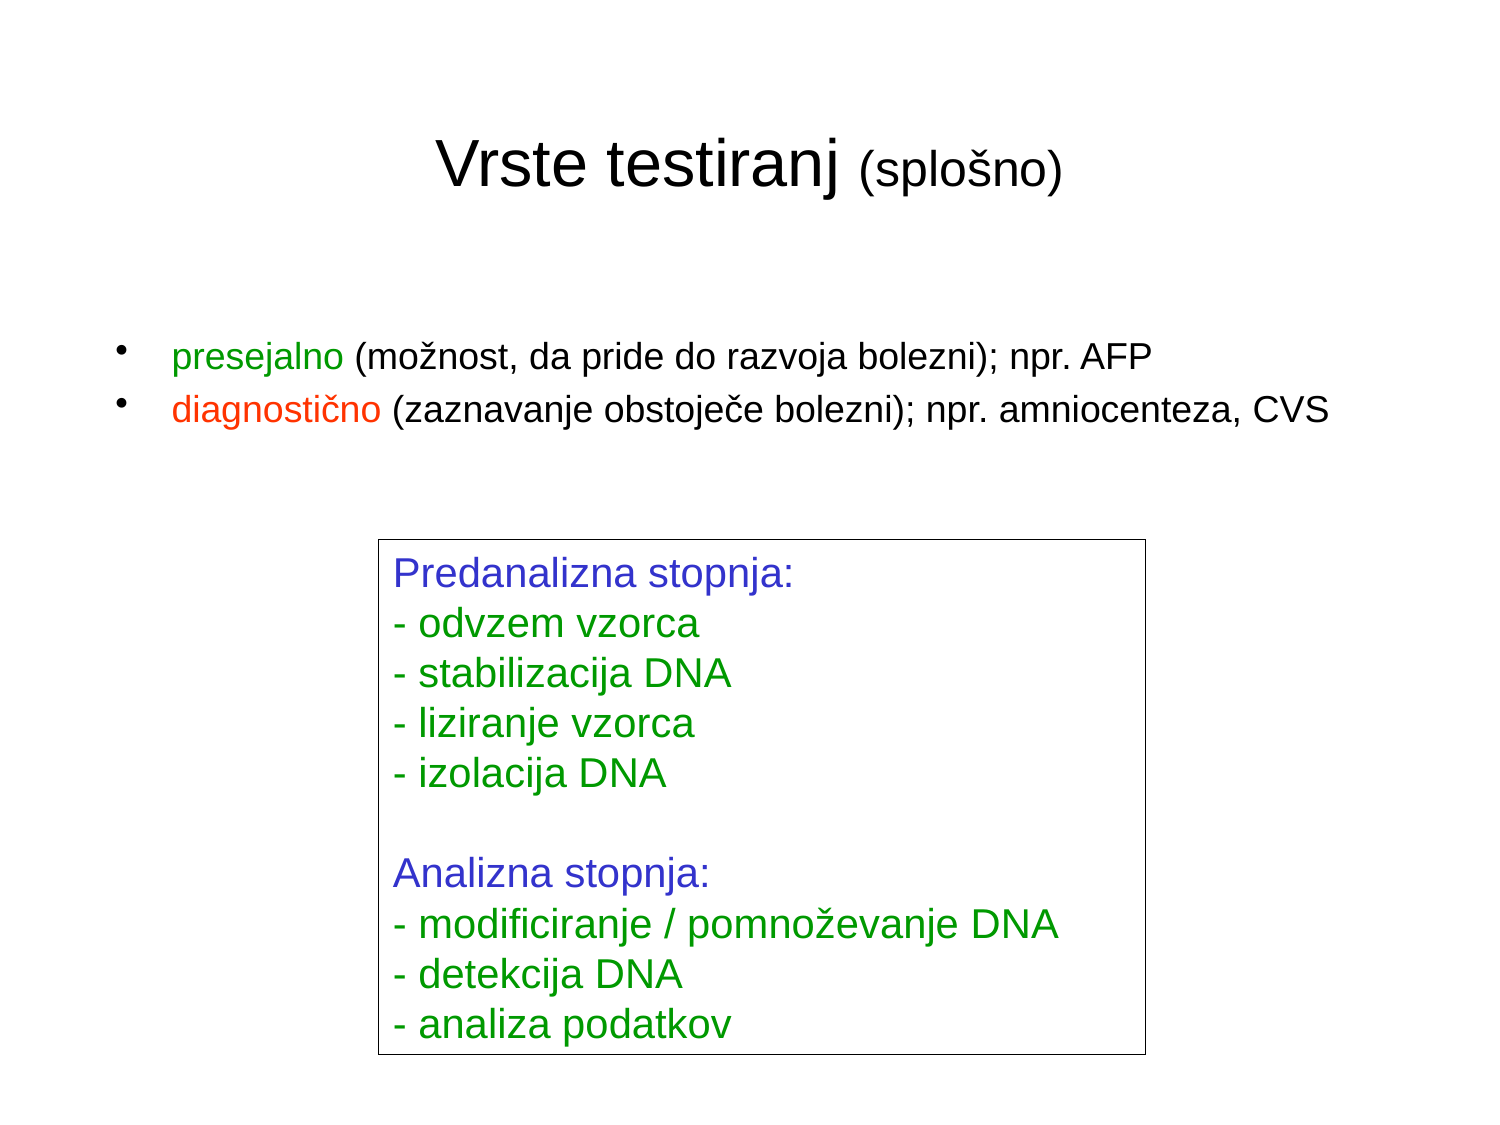

# Vrste testiranj (splošno)
presejalno (možnost, da pride do razvoja bolezni); npr. AFP
diagnostično (zaznavanje obstoječe bolezni); npr. amniocenteza, CVS
Predanalizna stopnja:
- odvzem vzorca
- stabilizacija DNA
- liziranje vzorca
- izolacija DNA
Analizna stopnja:
- modificiranje / pomnoževanje DNA
- detekcija DNA
- analiza podatkov